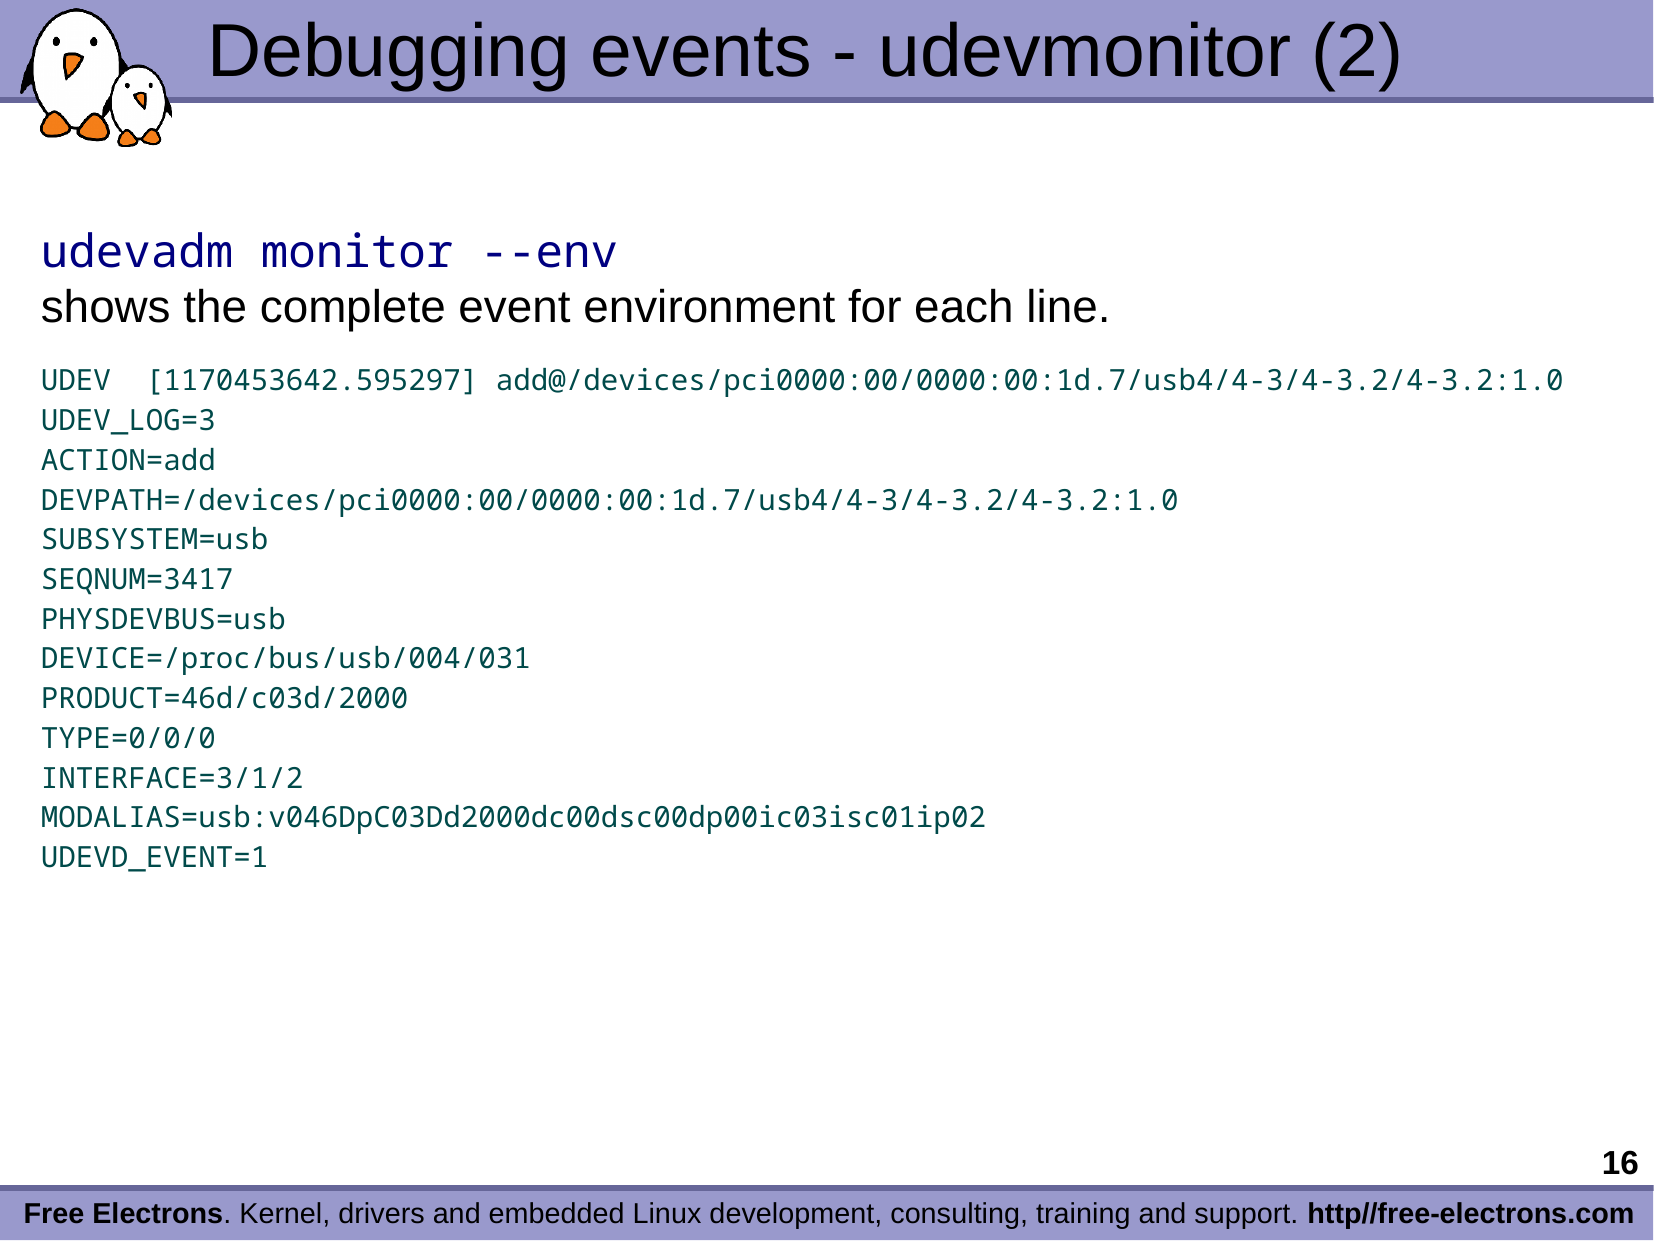

# Debugging events - udevmonitor (2)
udevadm monitor --env
shows the complete event environment for each line.
UDEV [1170453642.595297] add@/devices/pci0000:00/0000:00:1d.7/usb4/4-3/4-3.2/4-3.2:1.0
UDEV_LOG=3
ACTION=add
DEVPATH=/devices/pci0000:00/0000:00:1d.7/usb4/4-3/4-3.2/4-3.2:1.0
SUBSYSTEM=usb
SEQNUM=3417
PHYSDEVBUS=usb
DEVICE=/proc/bus/usb/004/031
PRODUCT=46d/c03d/2000
TYPE=0/0/0
INTERFACE=3/1/2
MODALIAS=usb:v046DpC03Dd2000dc00dsc00dp00ic03isc01ip02
UDEVD_EVENT=1